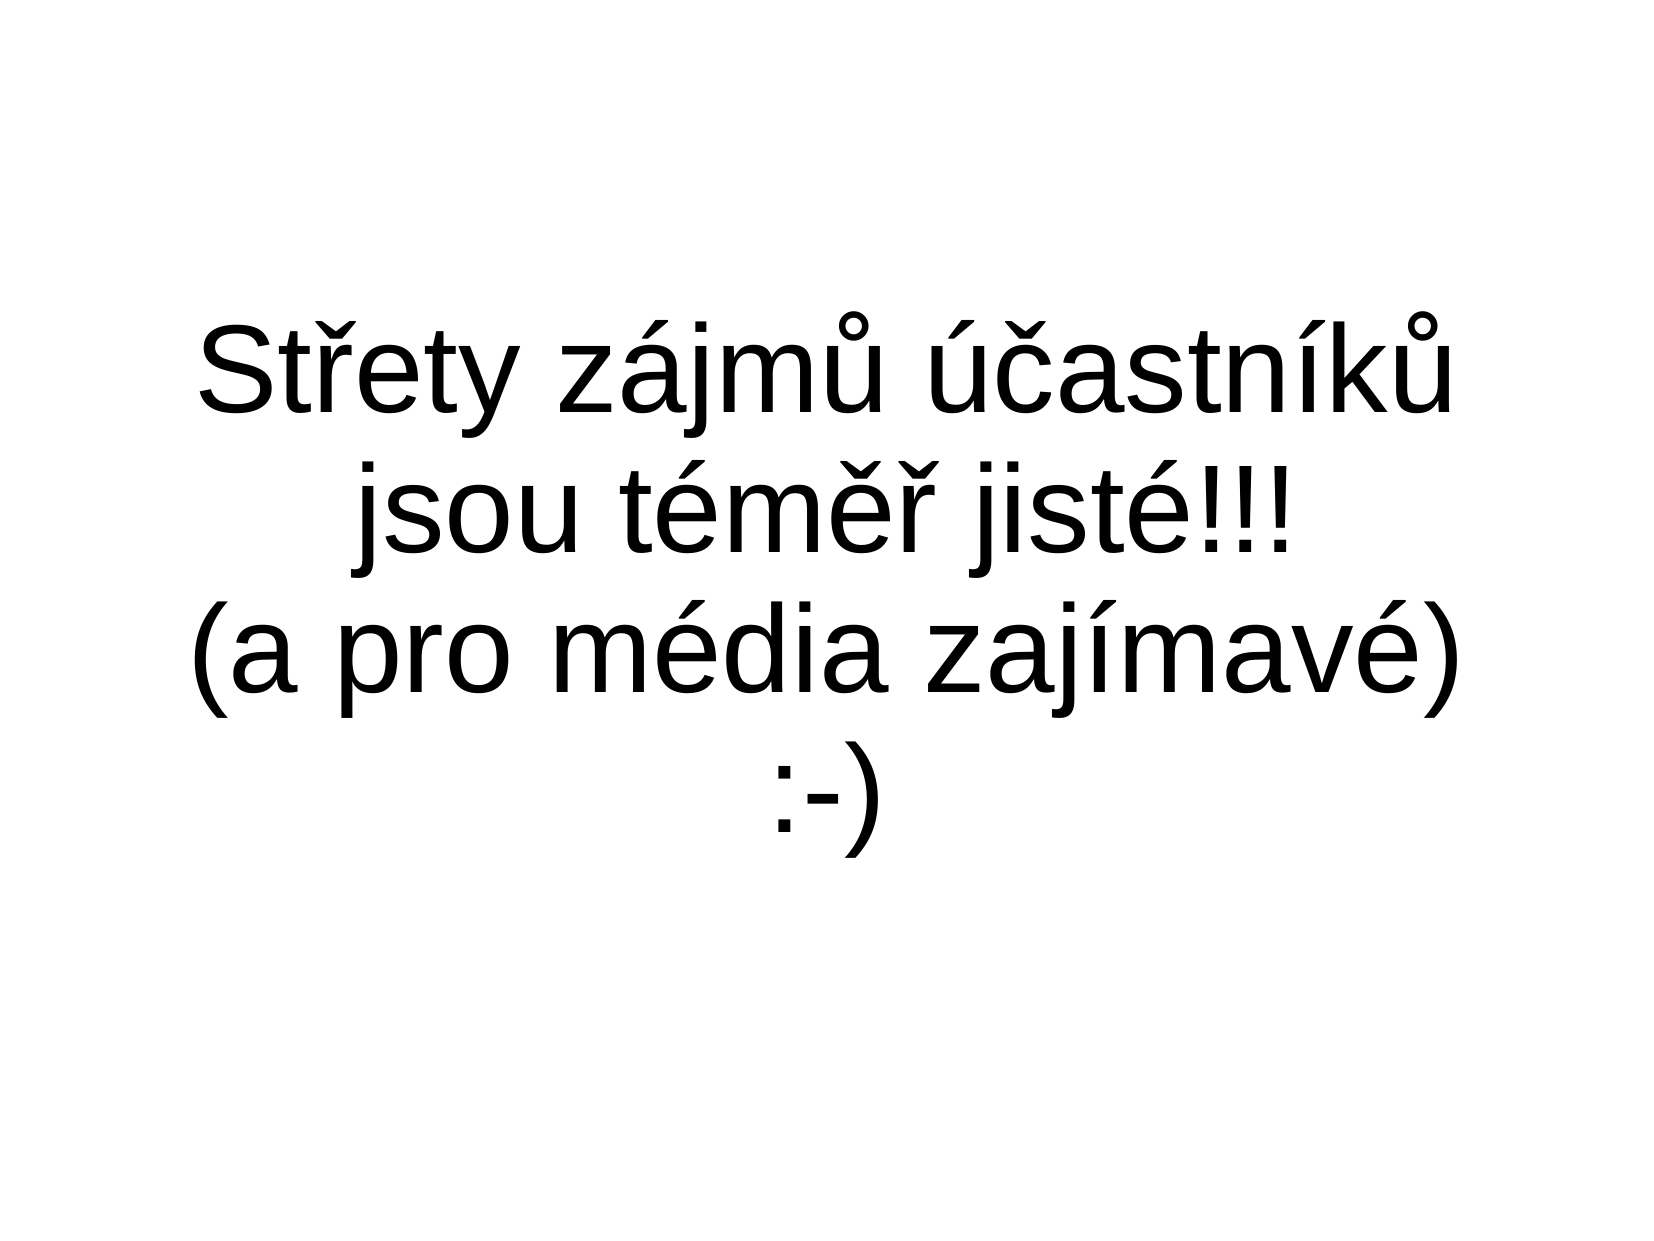

# Střety zájmů účastníků jsou téměř jisté!!!
(a pro média zajímavé)
:-)